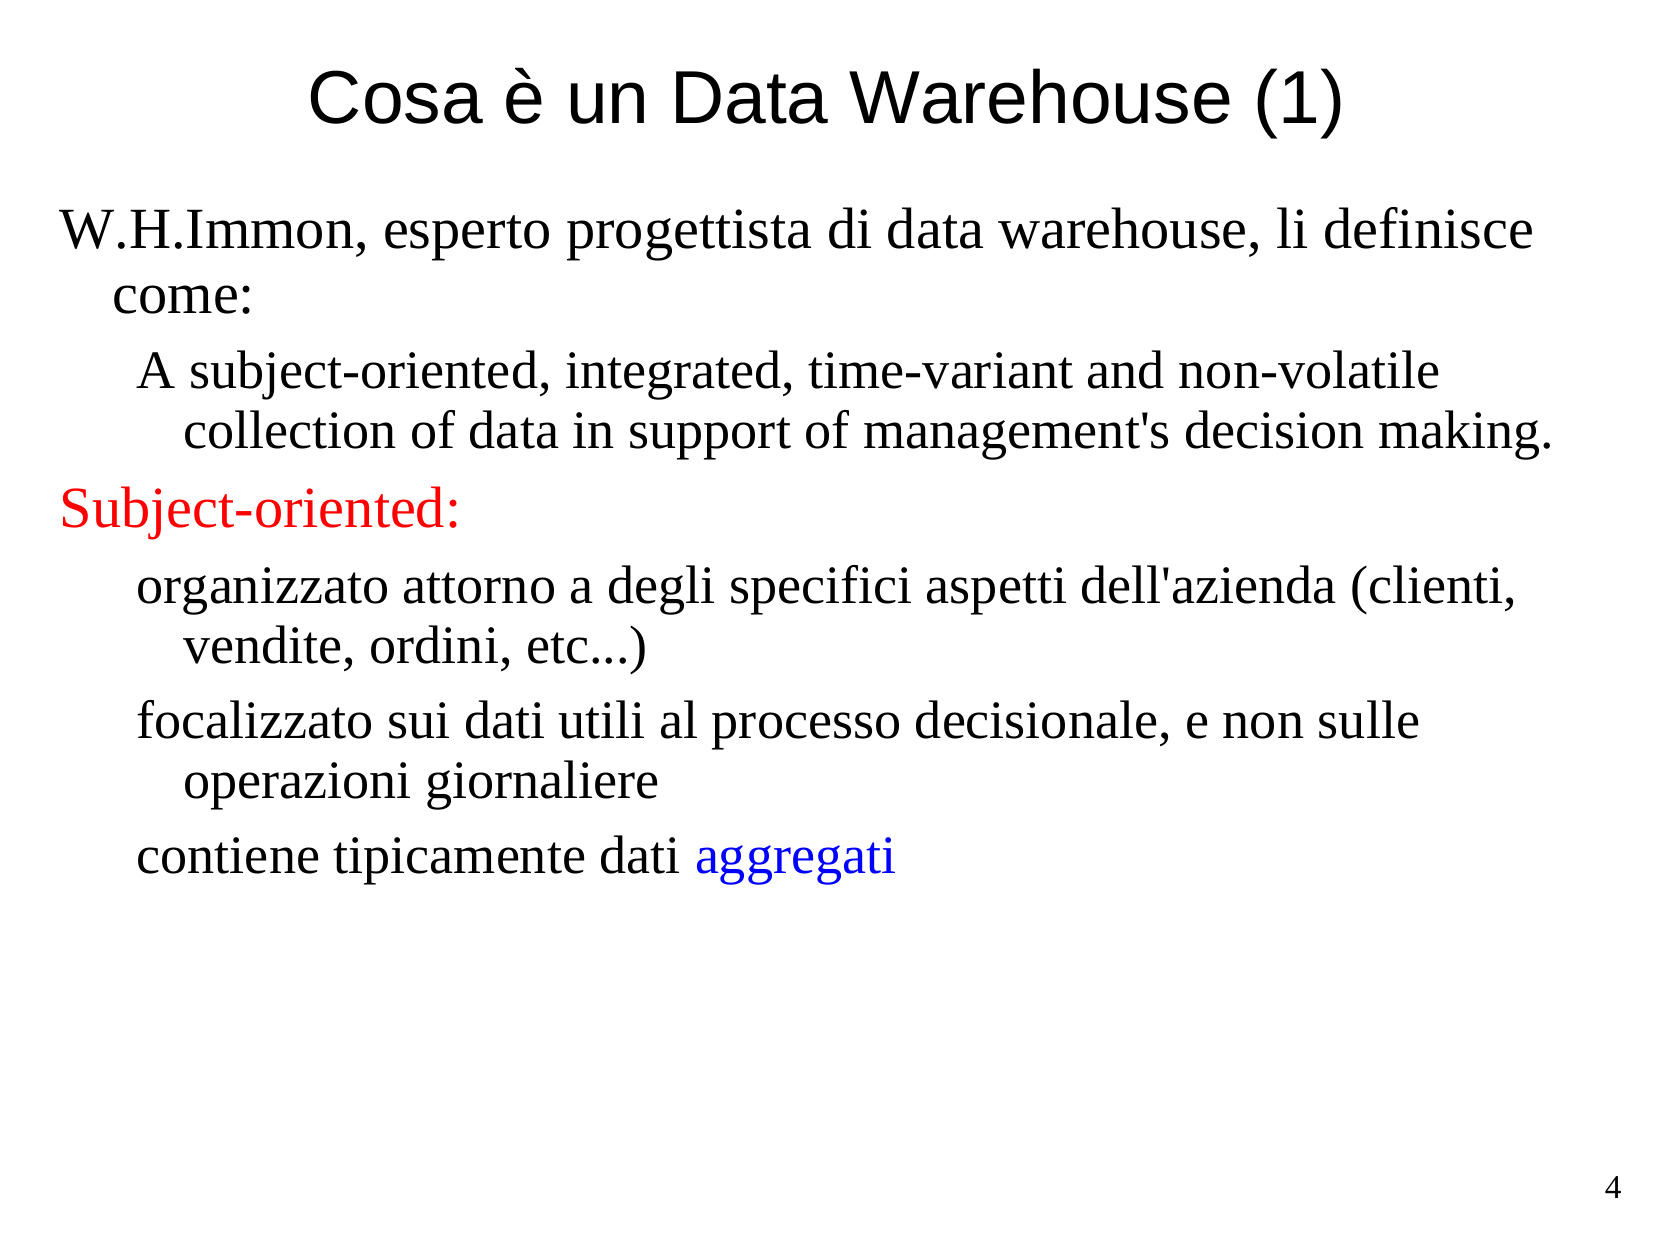

# Cosa è un Data Warehouse (1)
W.H.Immon, esperto progettista di data warehouse, li definisce come:
A subject-oriented, integrated, time-variant and non-volatile collection of data in support of management's decision making.
Subject-oriented:
organizzato attorno a degli specifici aspetti dell'azienda (clienti, vendite, ordini, etc...)
focalizzato sui dati utili al processo decisionale, e non sulle operazioni giornaliere
contiene tipicamente dati aggregati